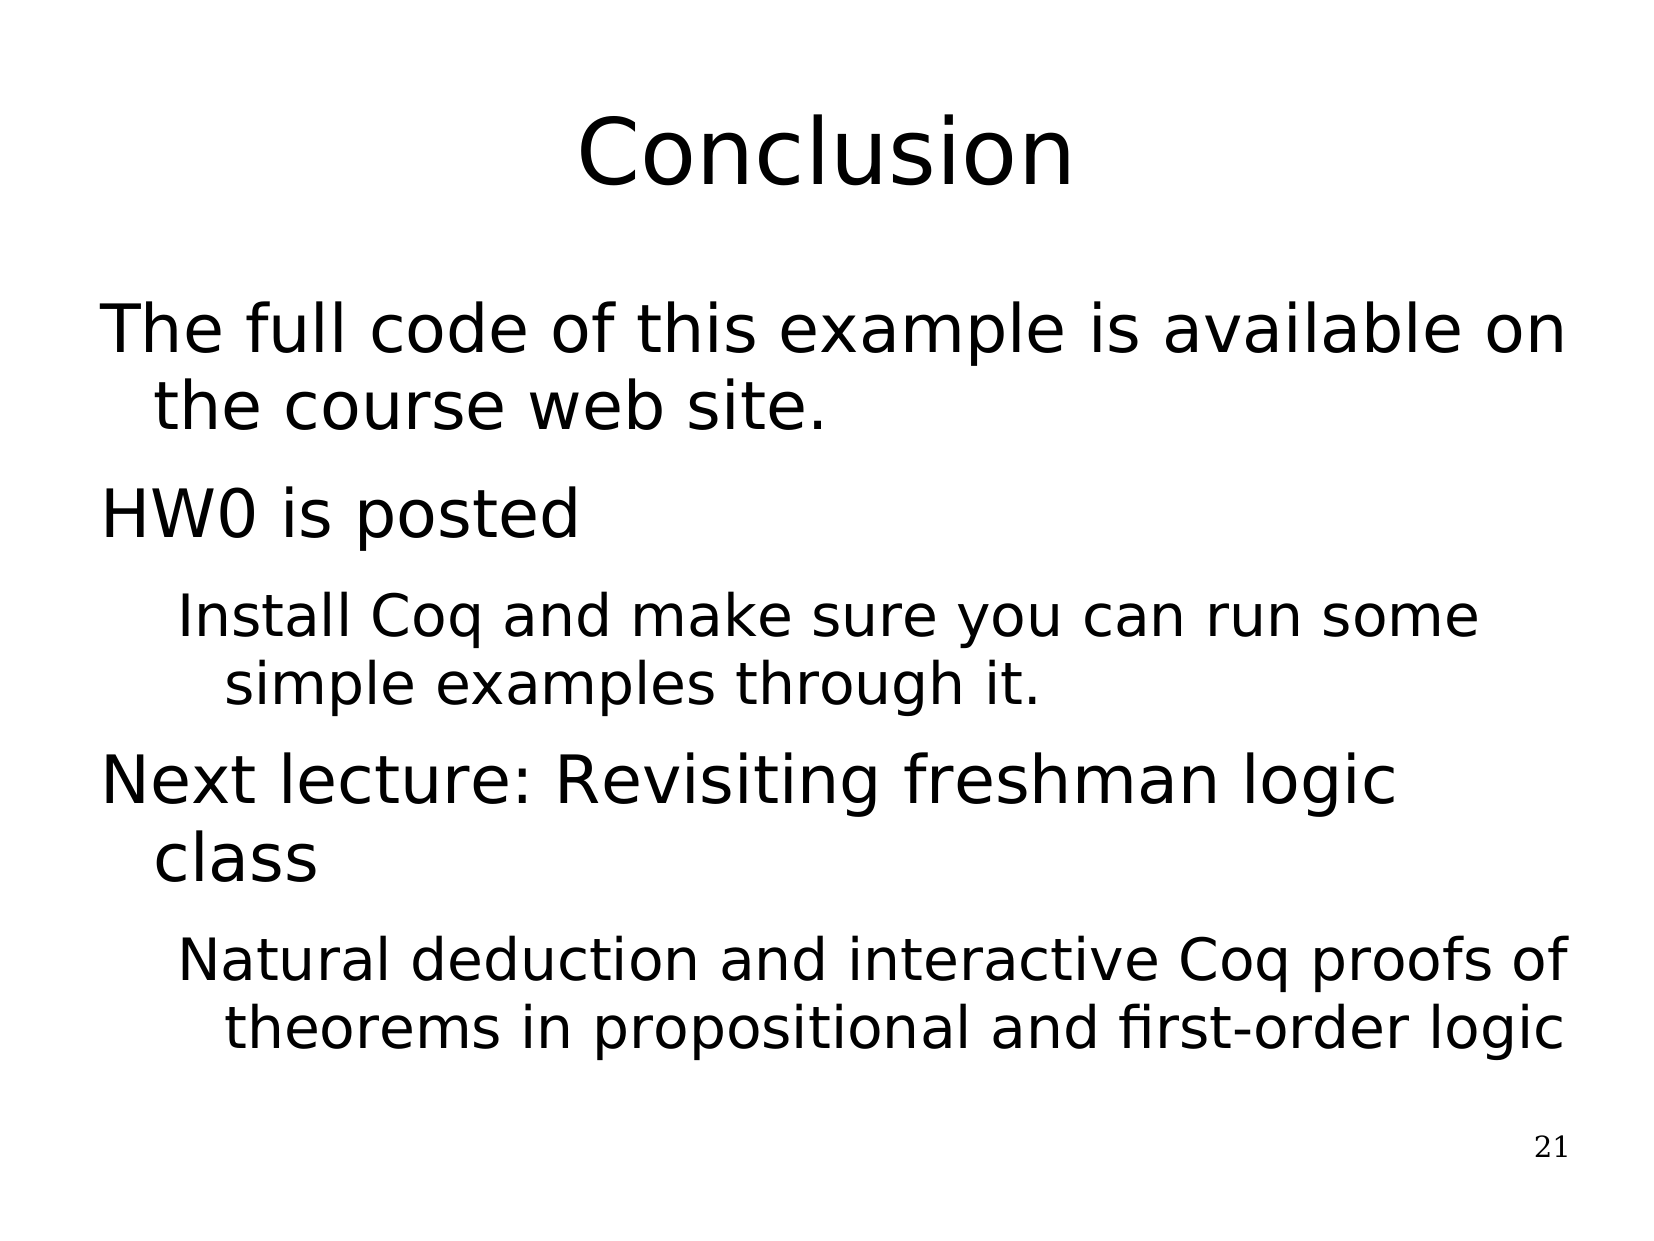

# Conclusion
The full code of this example is available on the course web site.
HW0 is posted
Install Coq and make sure you can run some simple examples through it.
Next lecture: Revisiting freshman logic class
Natural deduction and interactive Coq proofs of theorems in propositional and first-order logic
21